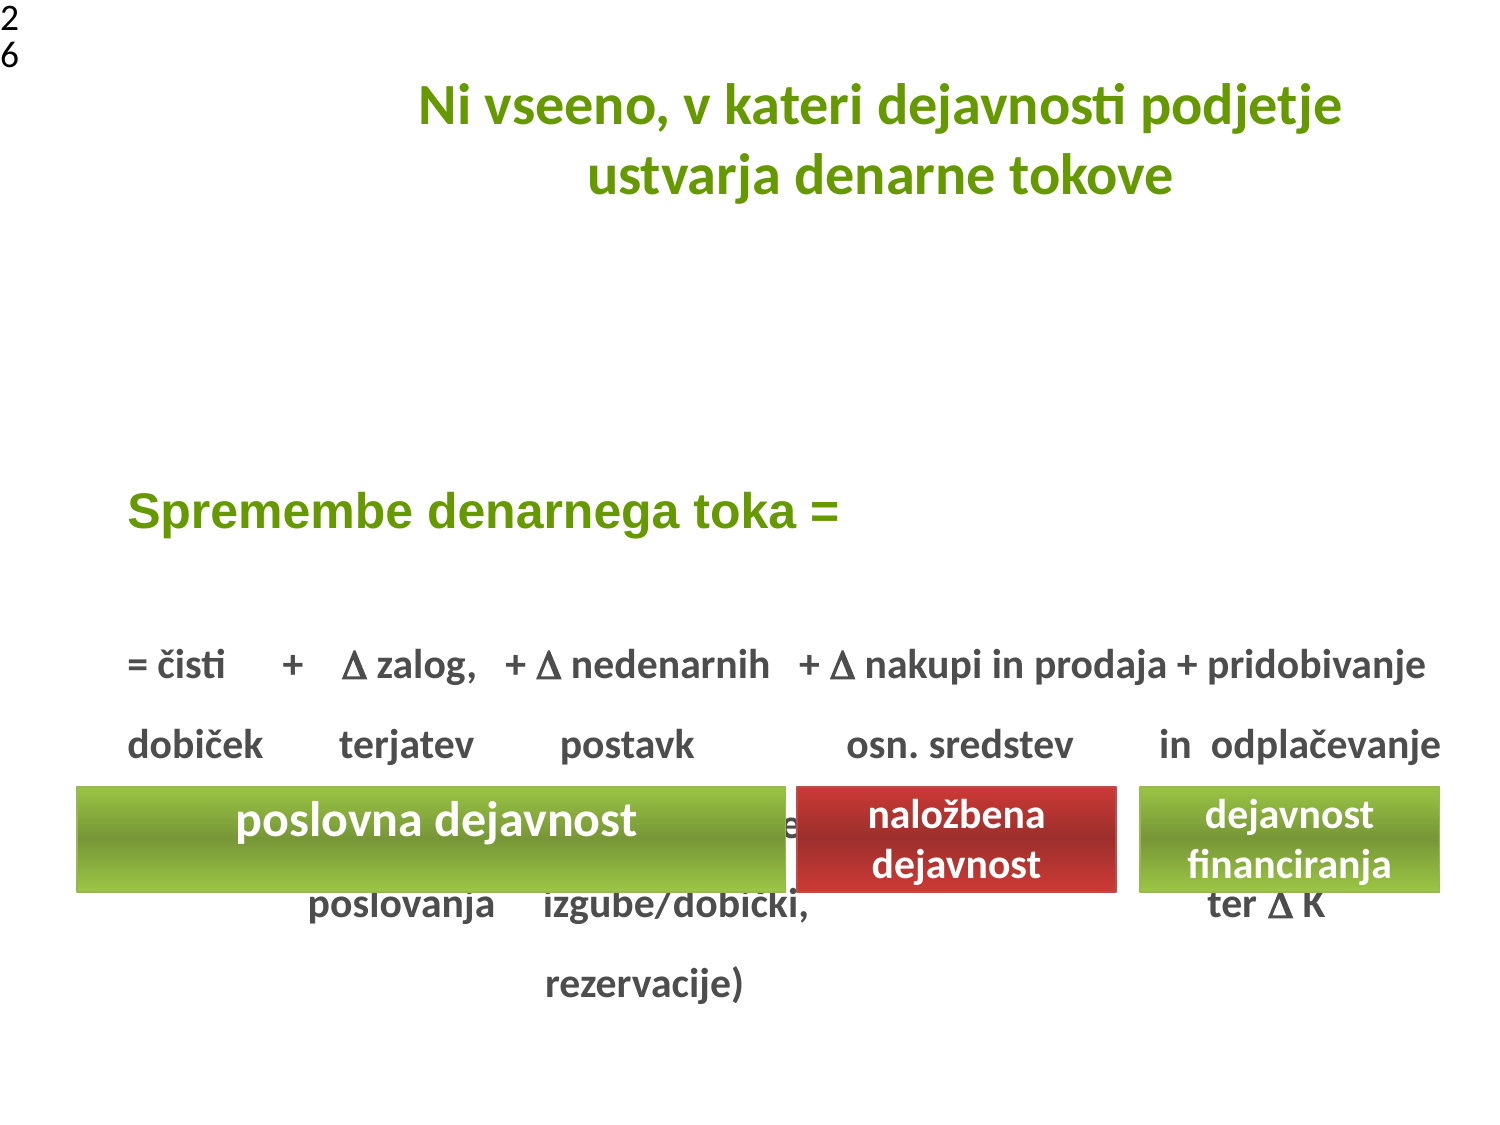

# Ni vseeno, v kateri dejavnosti podjetje ustvarja denarne tokove
Spremembe denarnega toka =
= čisti +  zalog, +  nedenarnih +  nakupi in prodaja + pridobivanje
dobiček terjatev postavk osn. sredstev in odplačevanje
 in obv iz. (am., kapitalske ter FN dolgov
 poslovanja izgube/dobički, ter  K
 rezervacije)
 poslovna dejavnost
naložbena
dejavnost
dejavnost financiranja